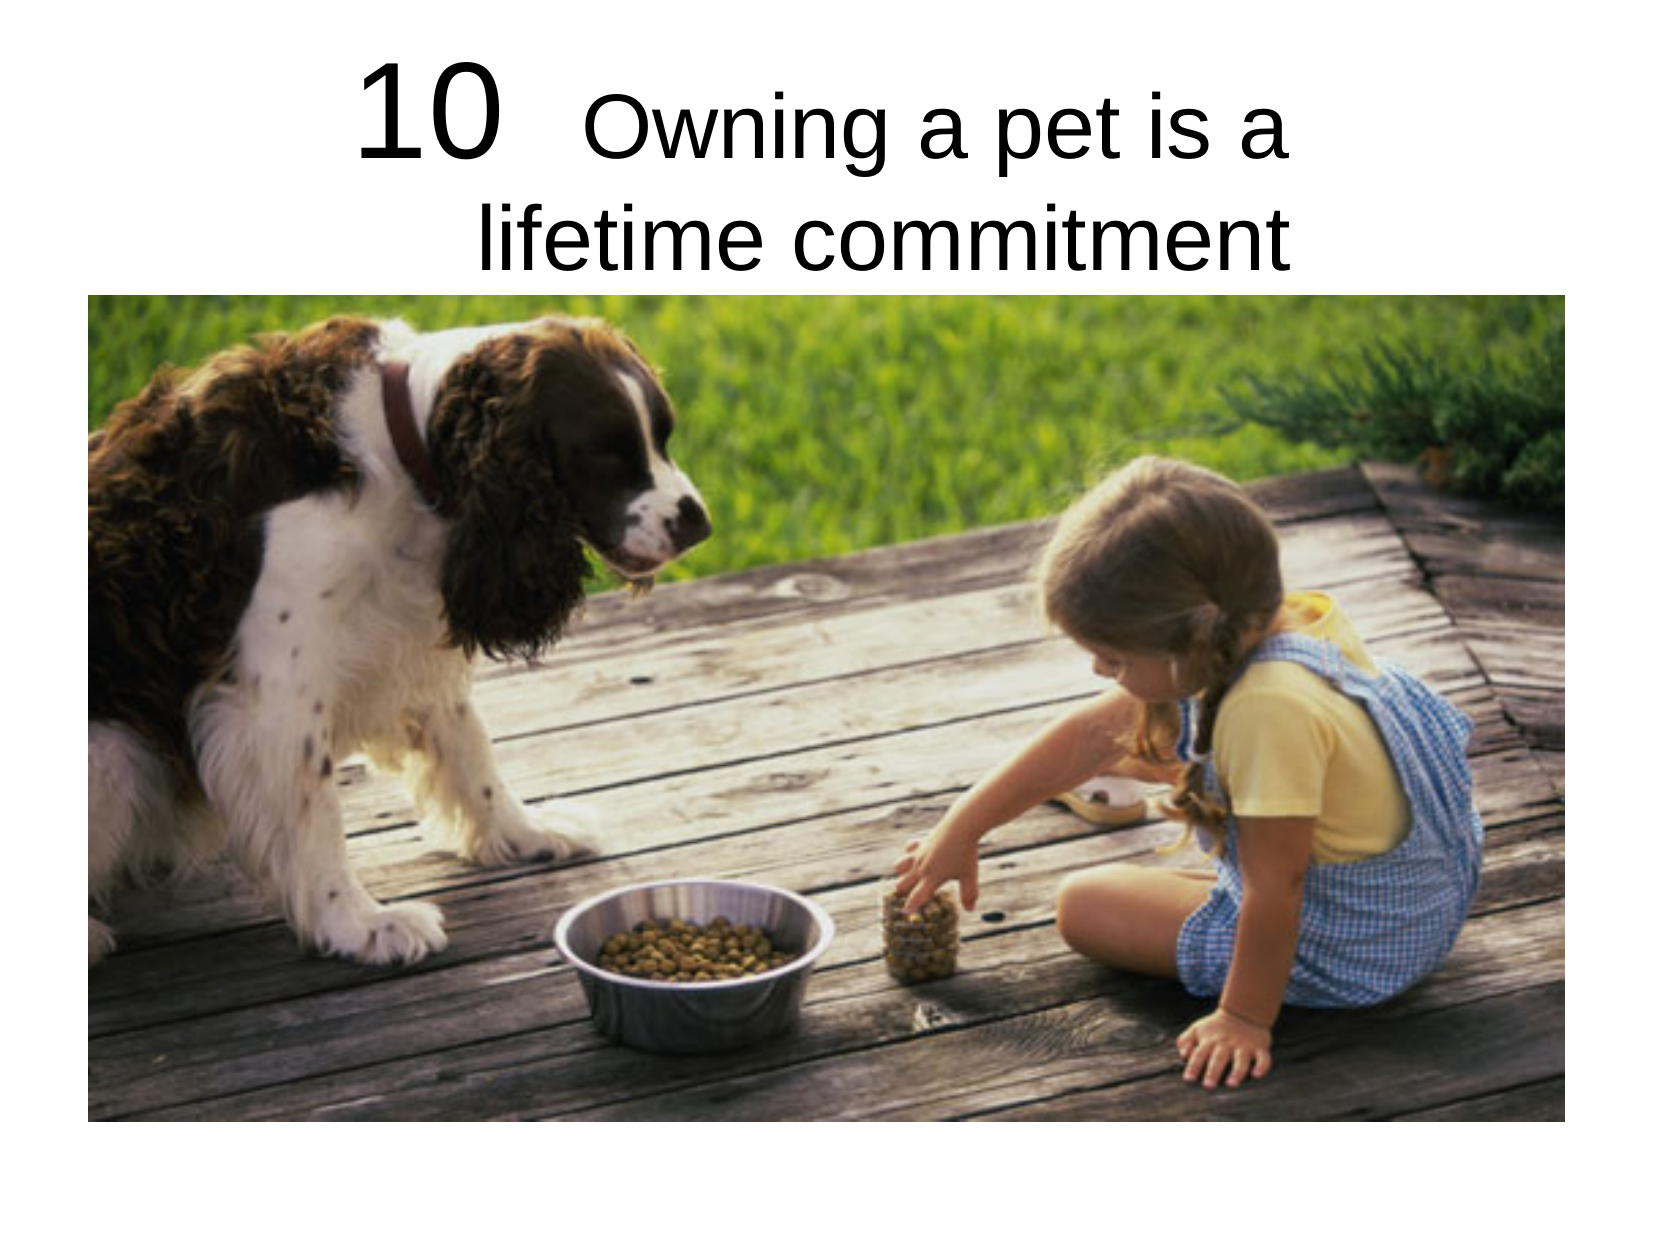

# 10 Owning a pet is a lifetime commitment